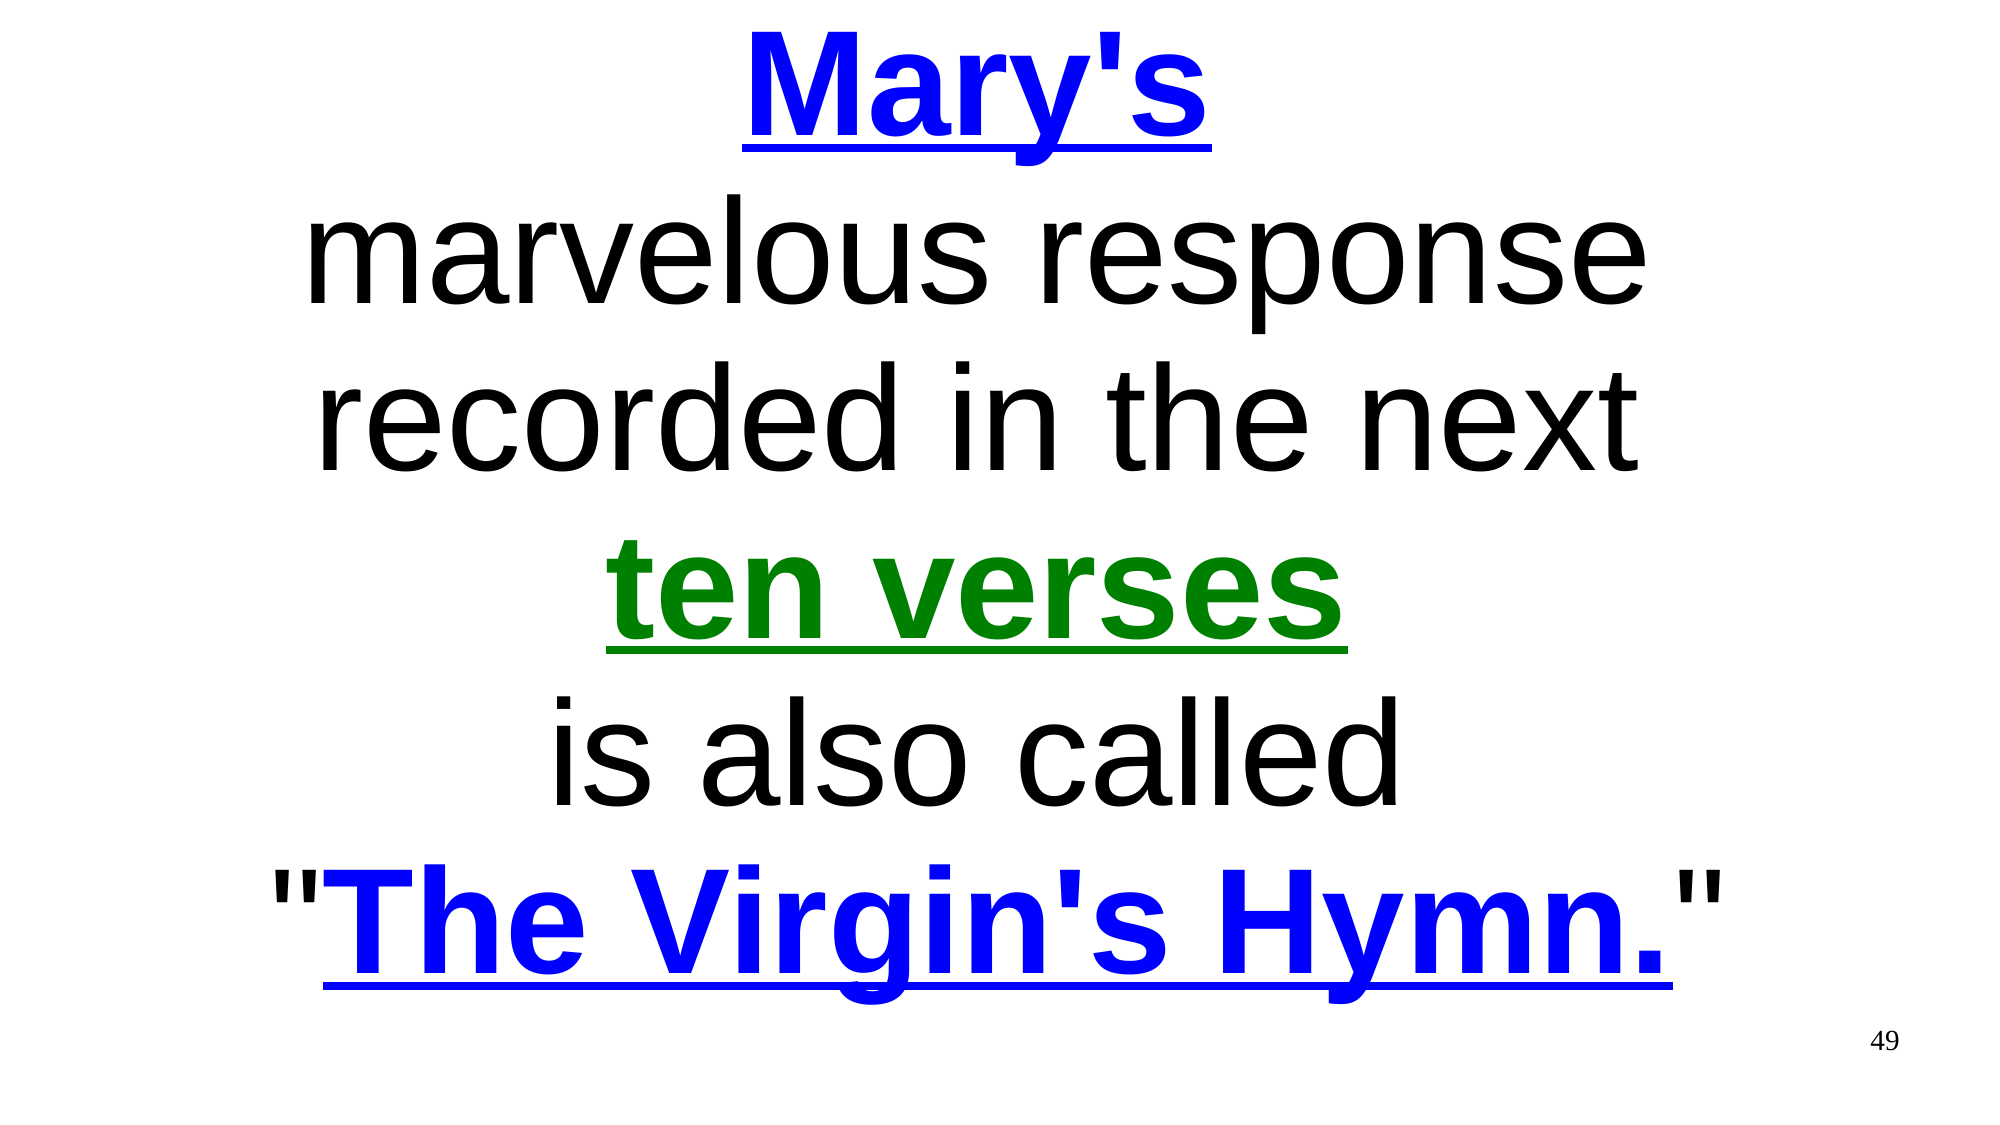

# Mary's marvelous response recorded in the next ten verses is also called "The Virgin's Hymn."
49